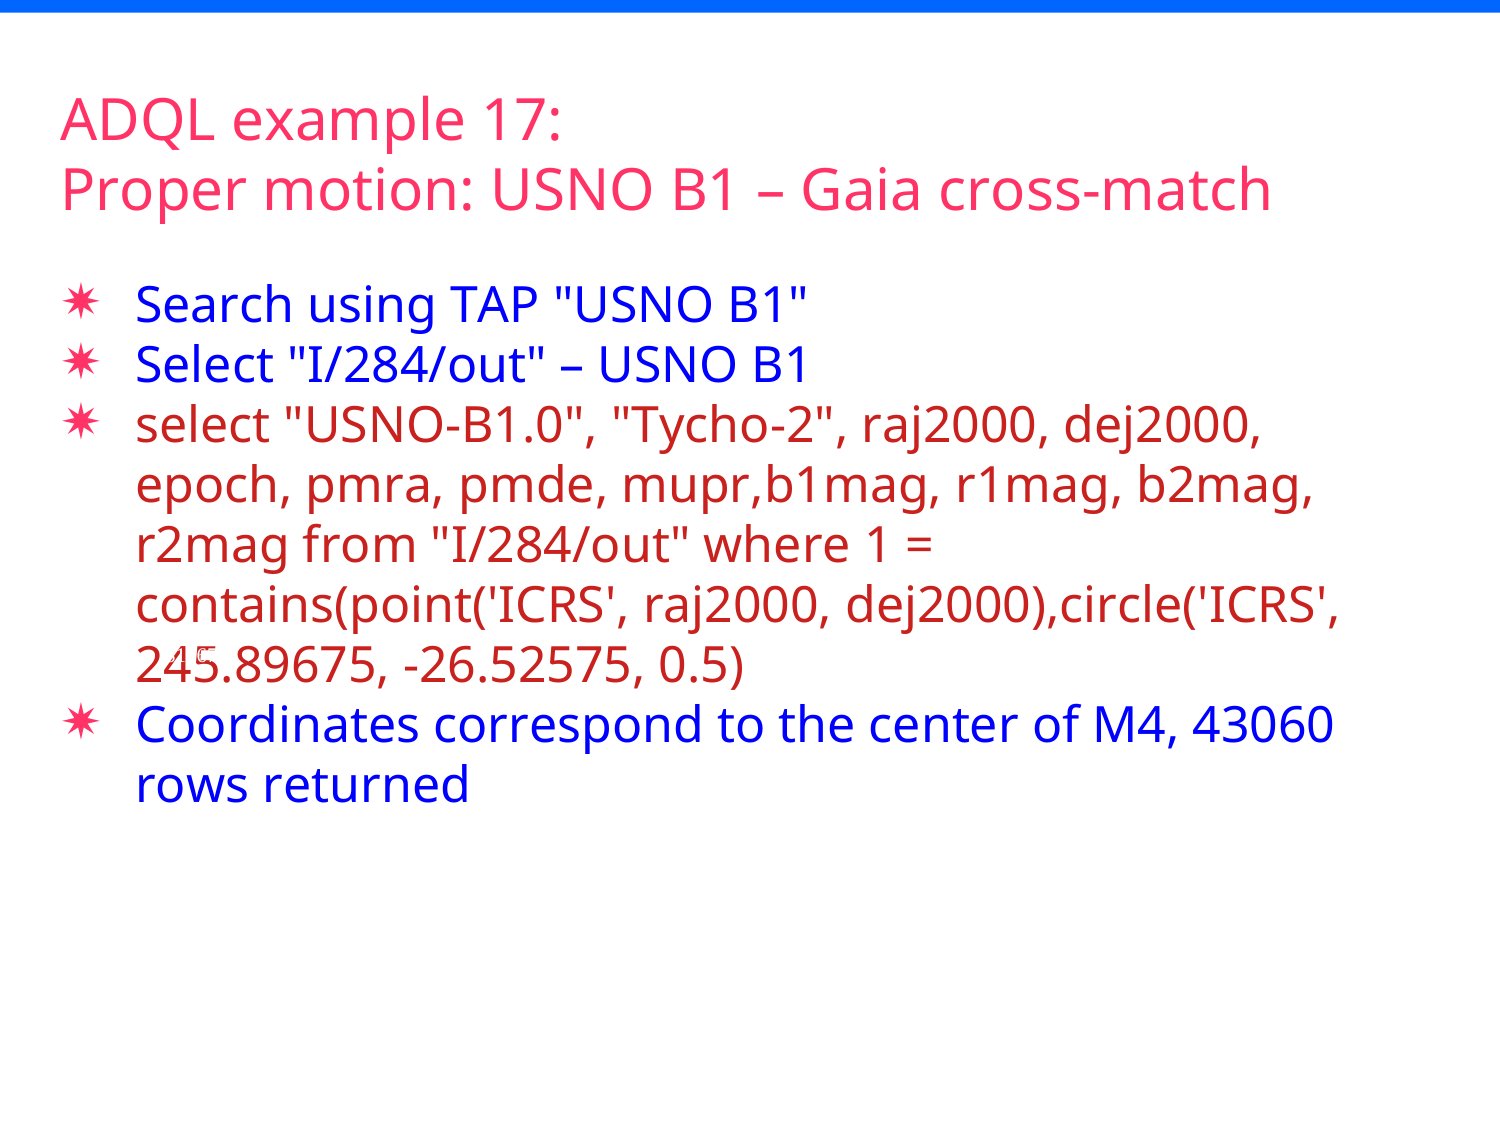

ADQL example 17:
Proper motion: USNO B1 – Gaia cross-match
Search using TAP "USNO B1"
Select "I/284/out" – USNO B1
select "USNO-B1.0", "Tycho-2", raj2000, dej2000, epoch, pmra, pmde, mupr,b1mag, r1mag, b2mag, r2mag from "I/284/out" where 1 = contains(point('ICRS', raj2000, dej2000),circle('ICRS', 245.89675, -26.52575, 0.5)
Coordinates correspond to the center of M4, 43060 rows returned
81867
50